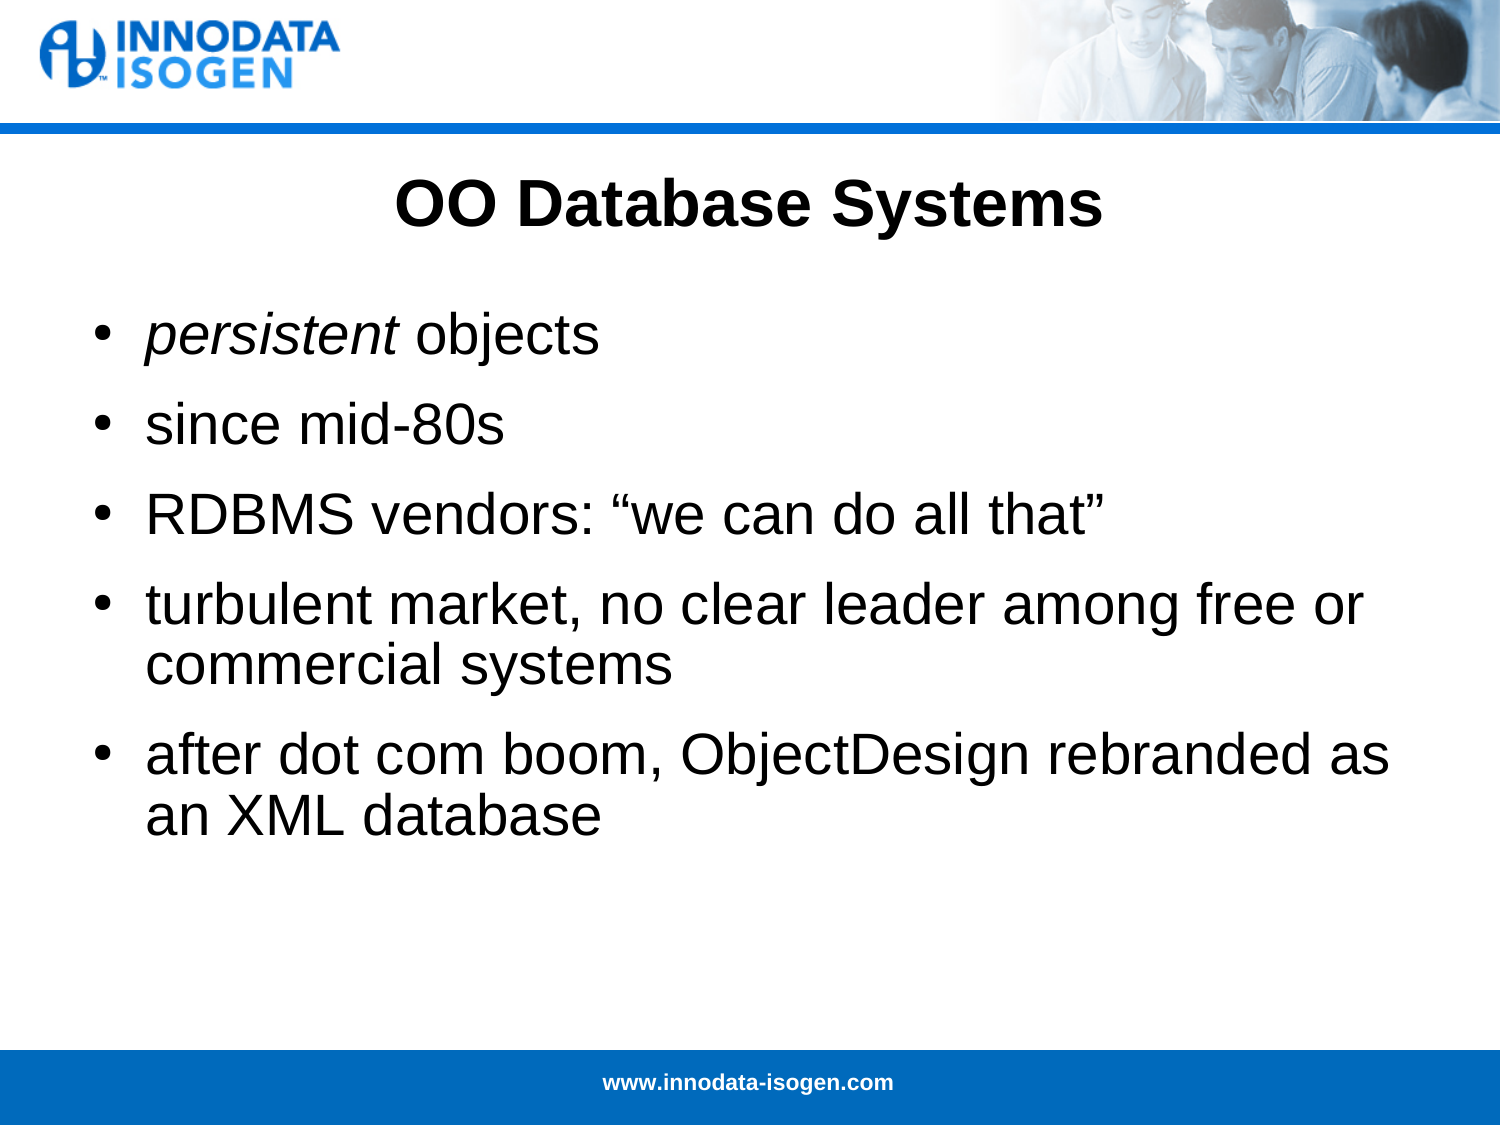

# OO Database Systems
persistent objects
since mid-80s
RDBMS vendors: “we can do all that”
turbulent market, no clear leader among free or commercial systems
after dot com boom, ObjectDesign rebranded as an XML database